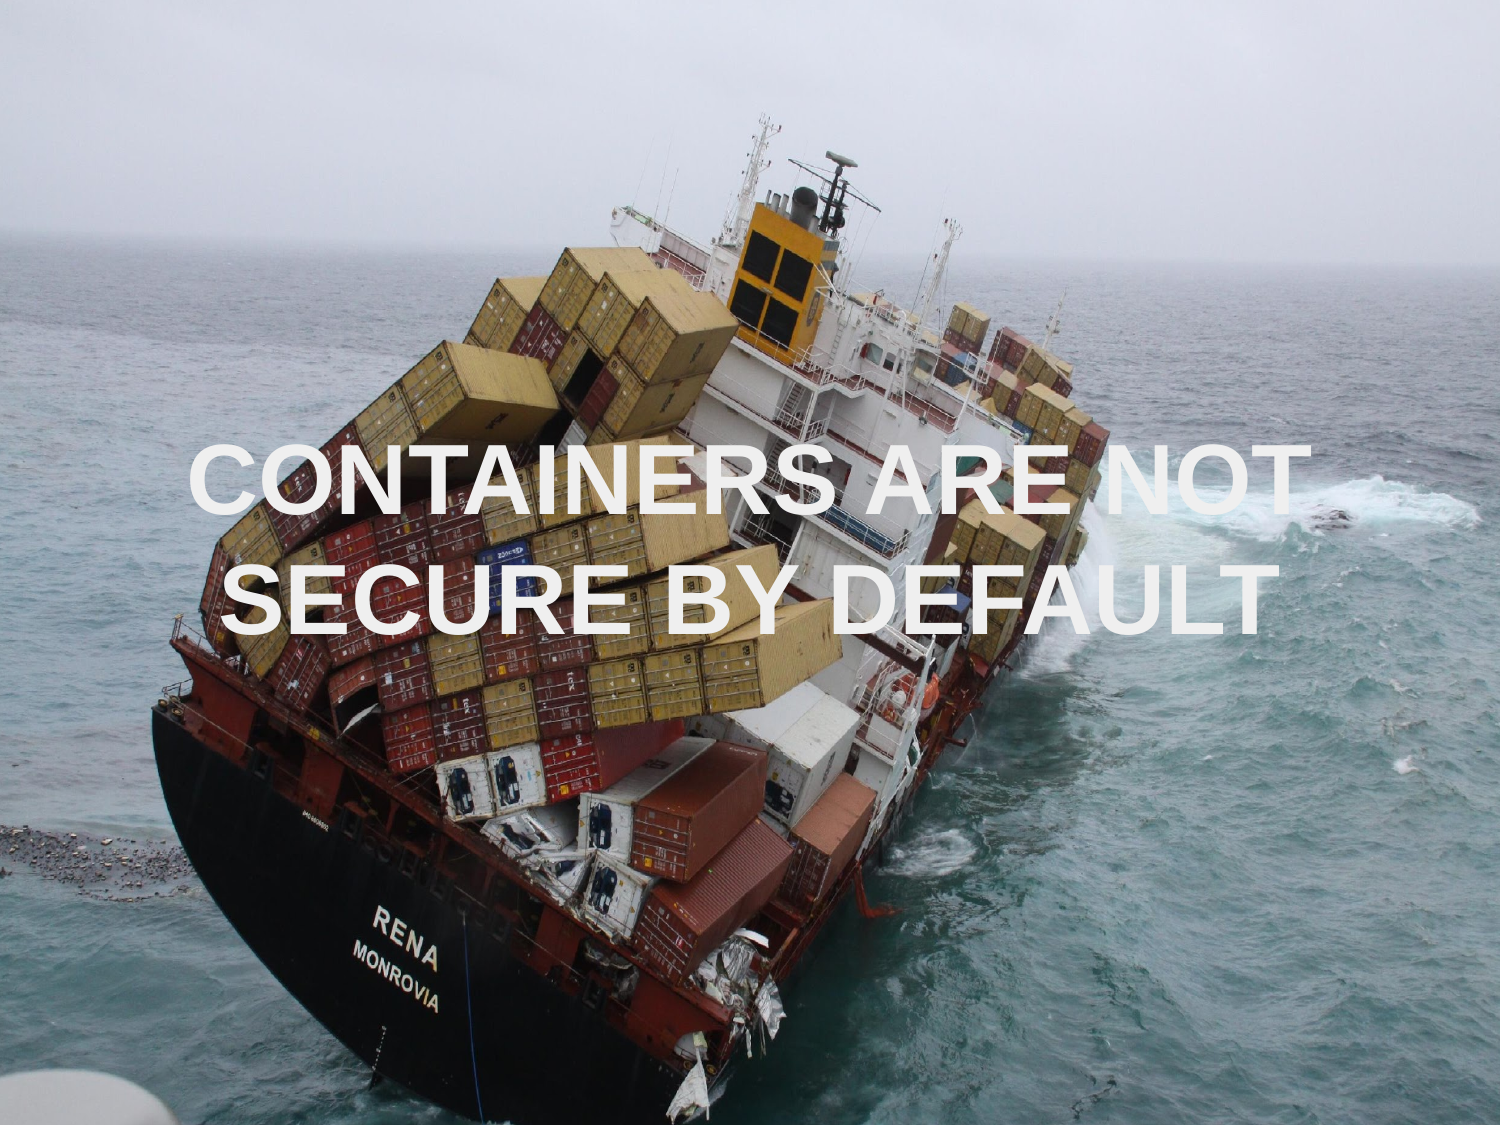

# CONTAINERS ARE NOT SECURE BY DEFAULT